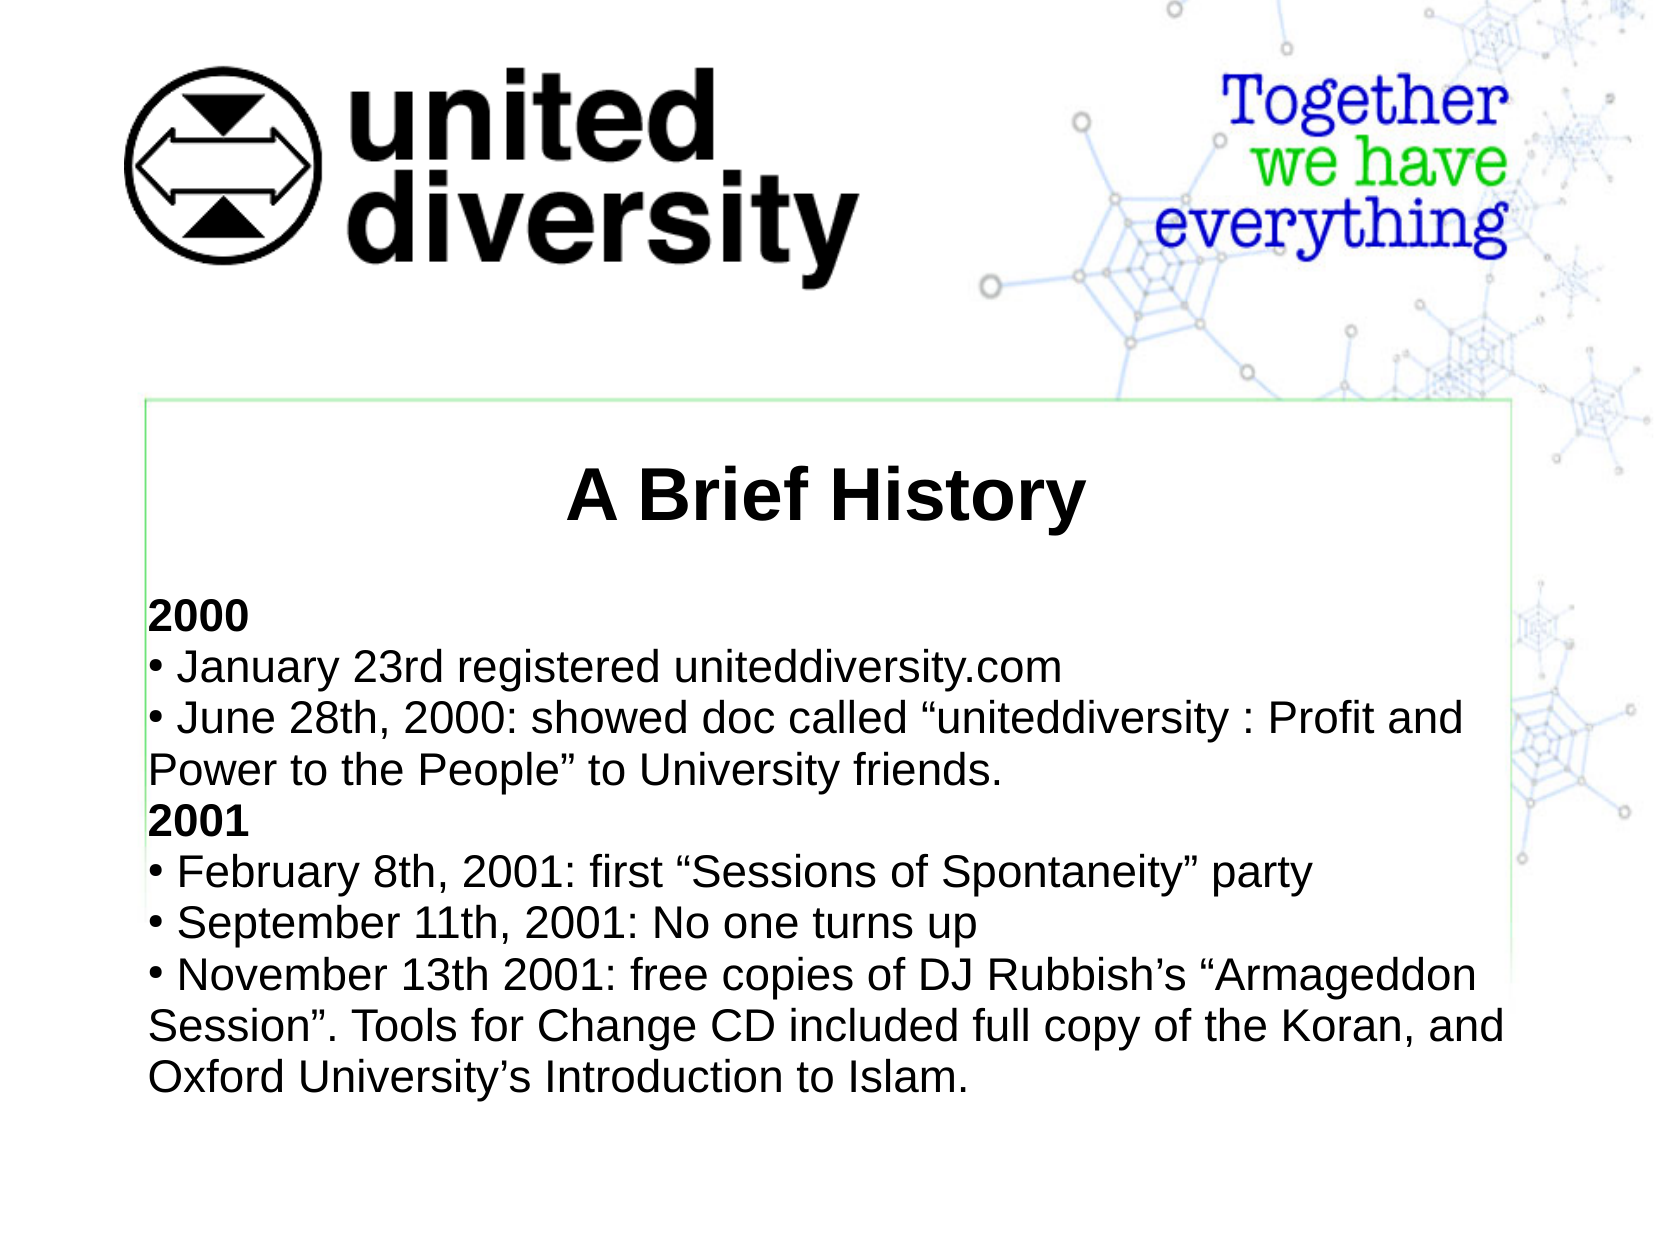

# A Brief History
2000
 January 23rd registered uniteddiversity.com
 June 28th, 2000: showed doc called “uniteddiversity : Profit and Power to the People” to University friends.
2001
 February 8th, 2001: first “Sessions of Spontaneity” party
 September 11th, 2001: No one turns up
 November 13th 2001: free copies of DJ Rubbish’s “Armageddon Session”. Tools for Change CD included full copy of the Koran, and Oxford University’s Introduction to Islam.